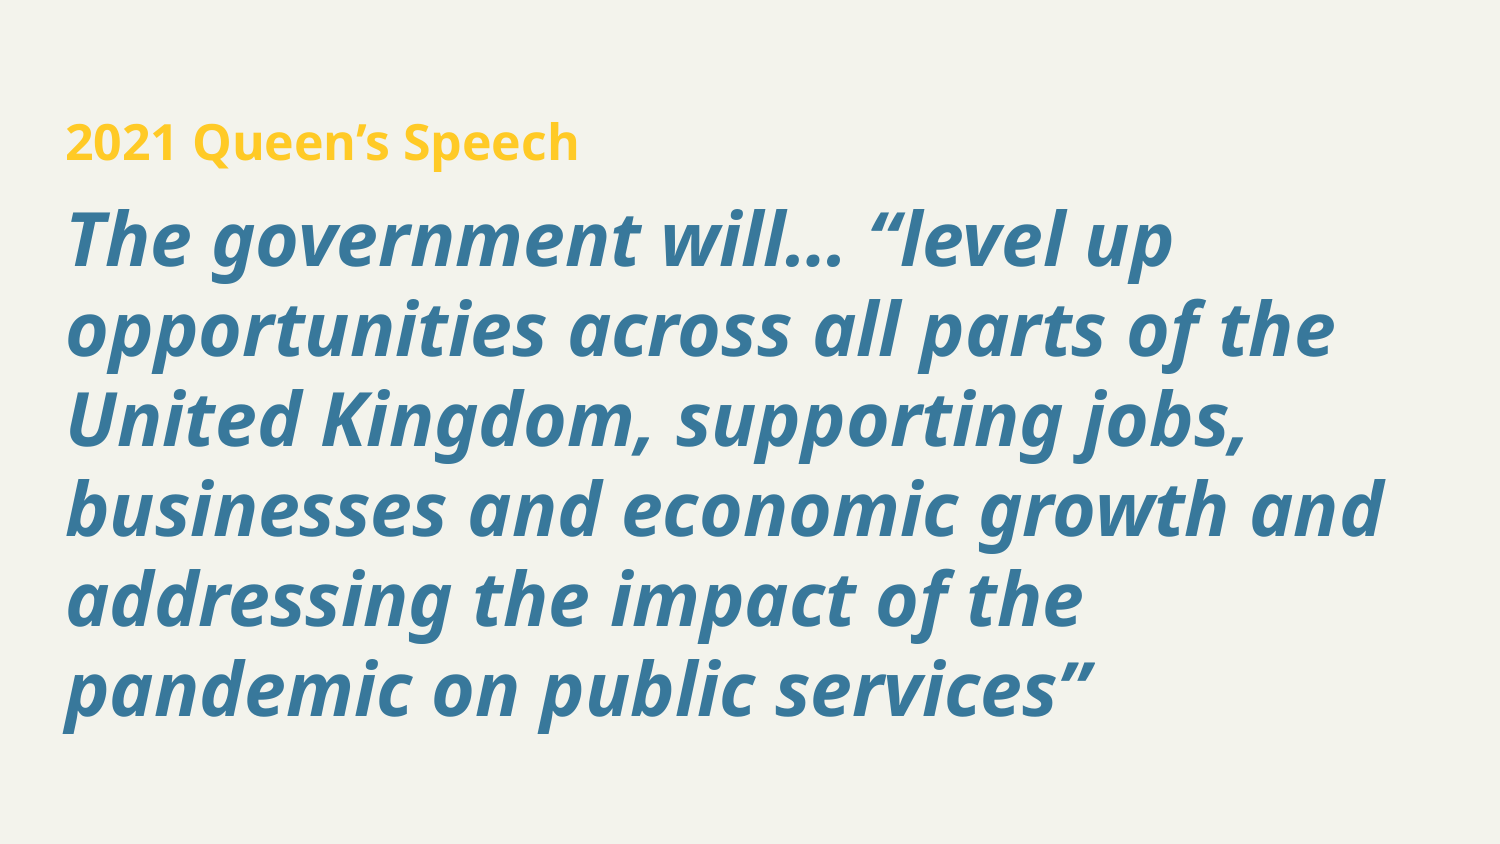

2021 Queen’s Speech
# The government will… “level up opportunities across all parts of the United Kingdom, supporting jobs, businesses and economic growth and addressing the impact of the pandemic on public services”